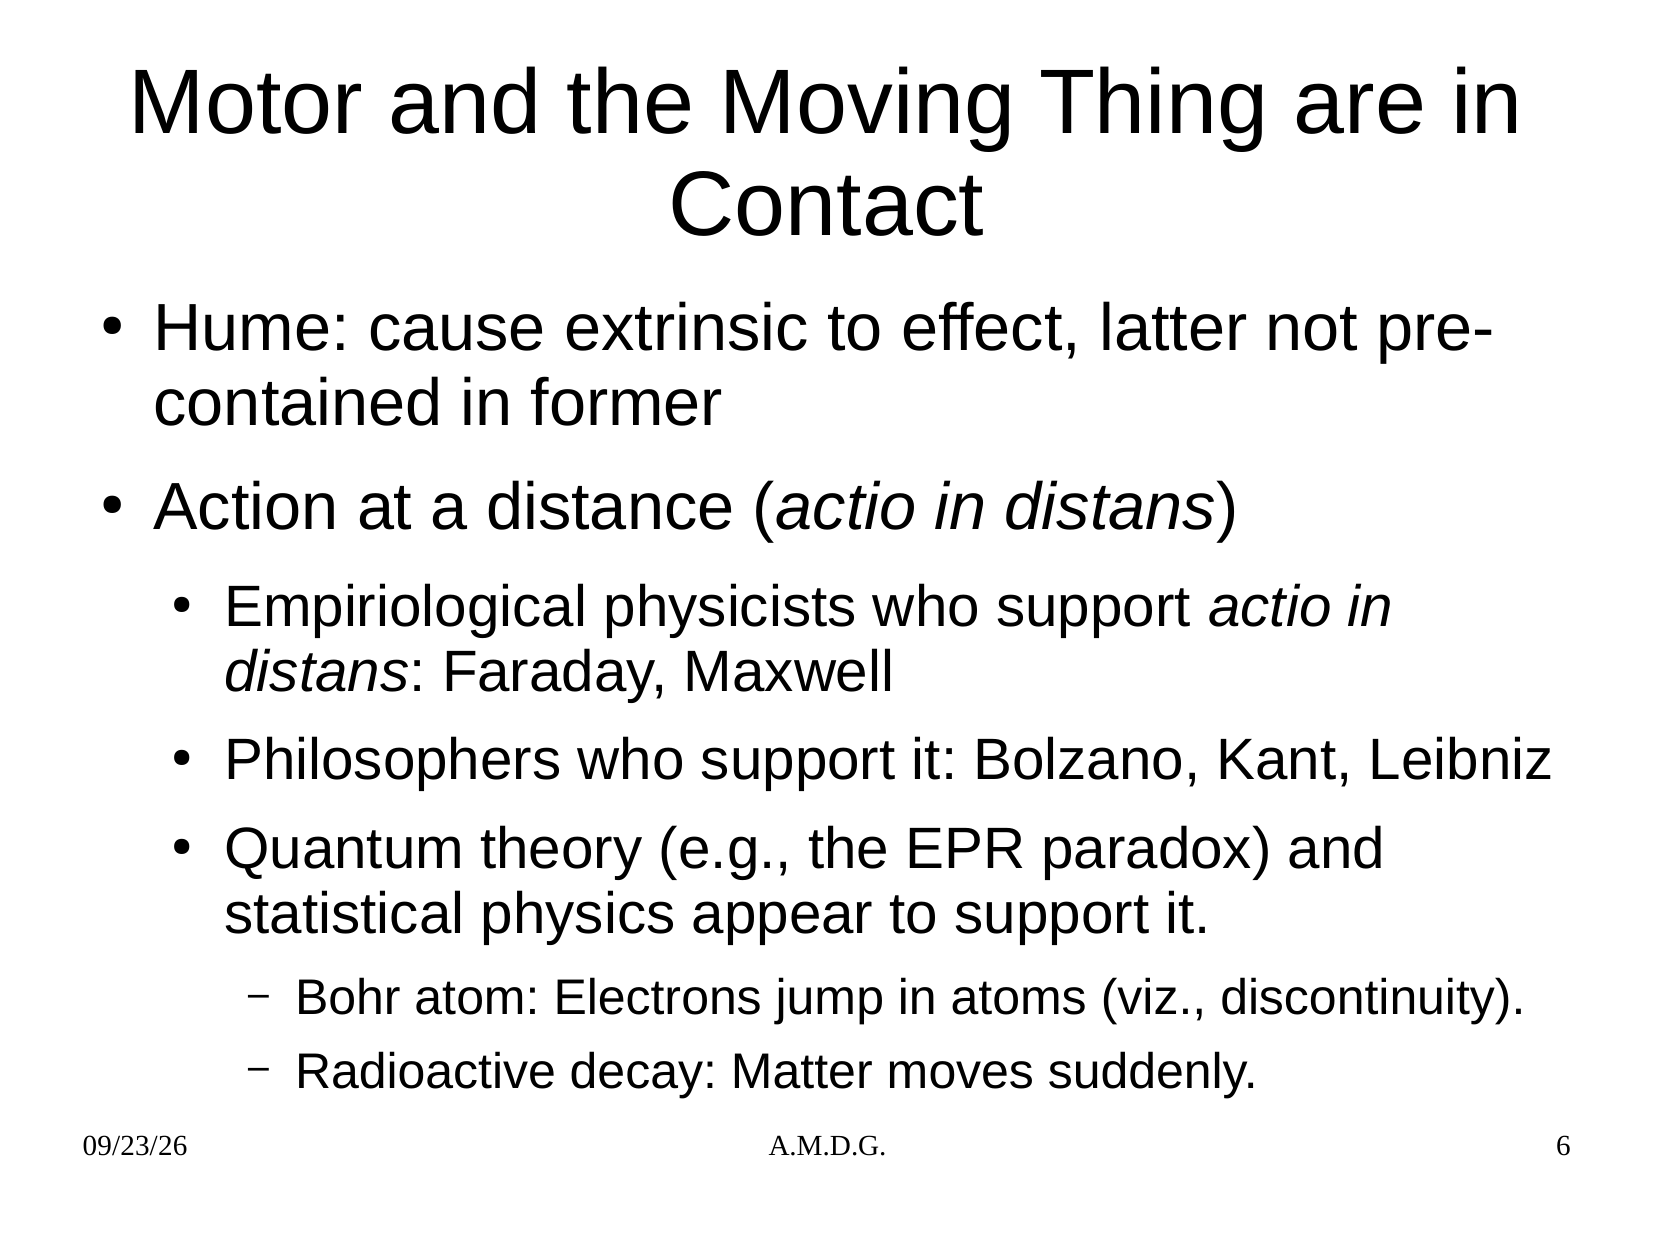

Motor and the Moving Thing are in Contact
# Hume: cause extrinsic to effect, latter not pre-contained in former
Action at a distance (actio in distans)
Empiriological physicists who support actio in distans: Faraday, Maxwell
Philosophers who support it: Bolzano, Kant, Leibniz
Quantum theory (e.g., the EPR paradox) and statistical physics appear to support it.
Bohr atom: Electrons jump in atoms (viz., discontinuity).
Radioactive decay: Matter moves suddenly.
A.M.D.G.
6